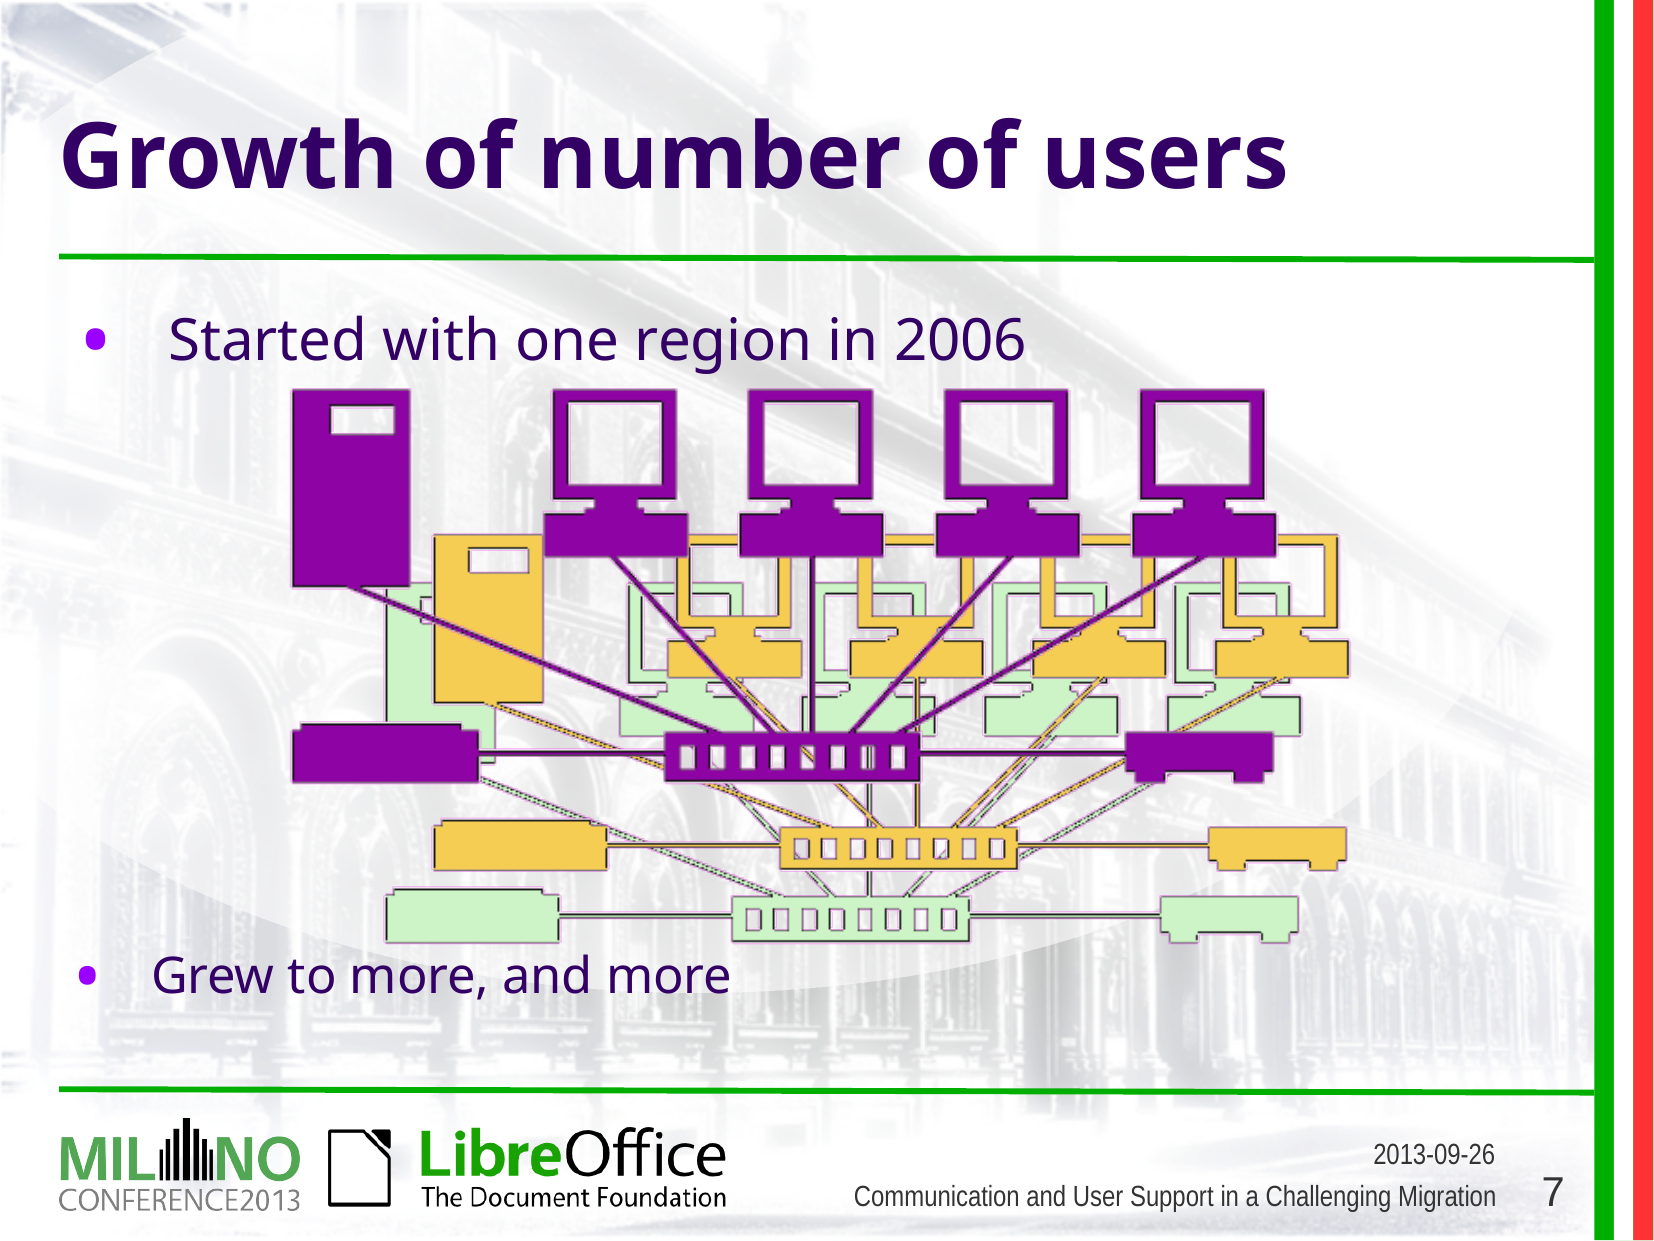

# Growth of number of users
Started with one region in 2006
Grew to more, and more
2013-09-26
7
Communication and User Support in a Challenging Migration